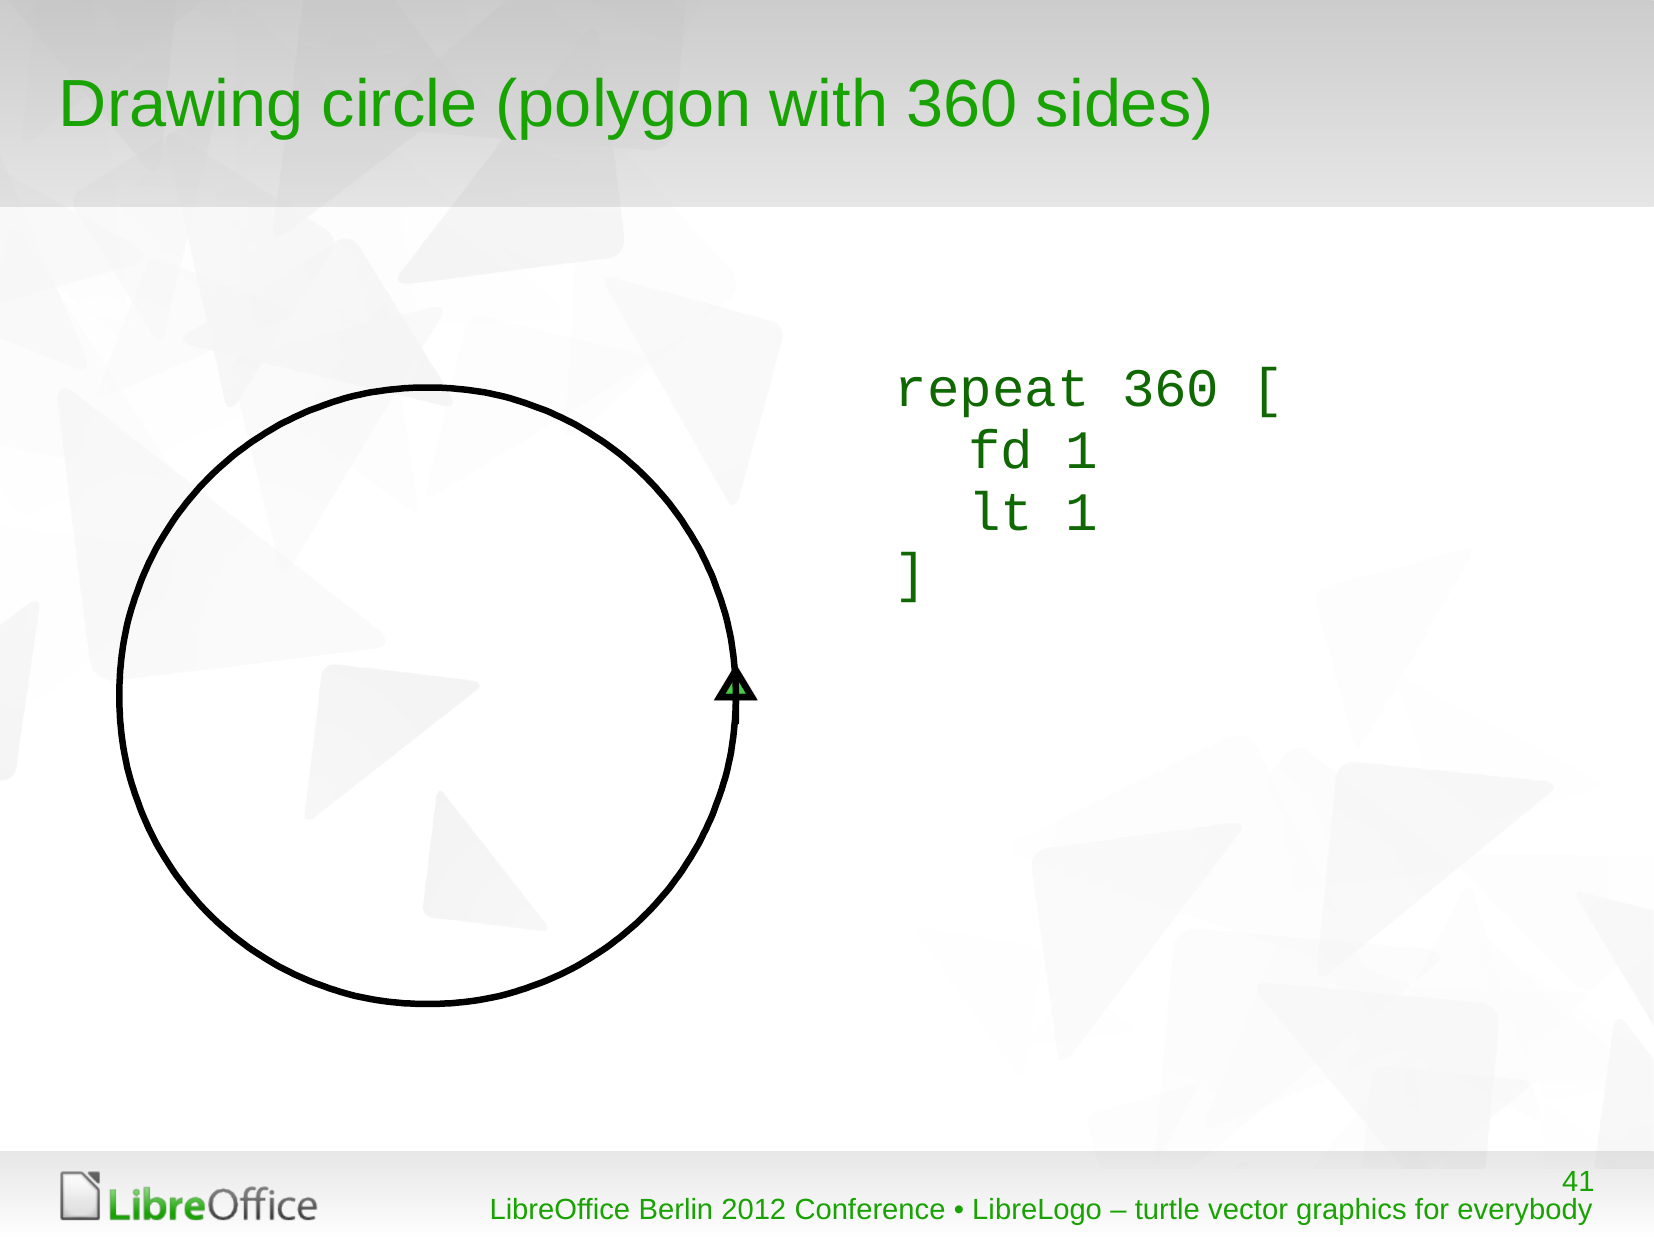

# Drawing circle (polygon with 360 sides)
repeat 360 [
	fd 1
	lt 1
]
41
LibreOffice Berlin 2012 Conference • LibreLogo – turtle vector graphics for everybody